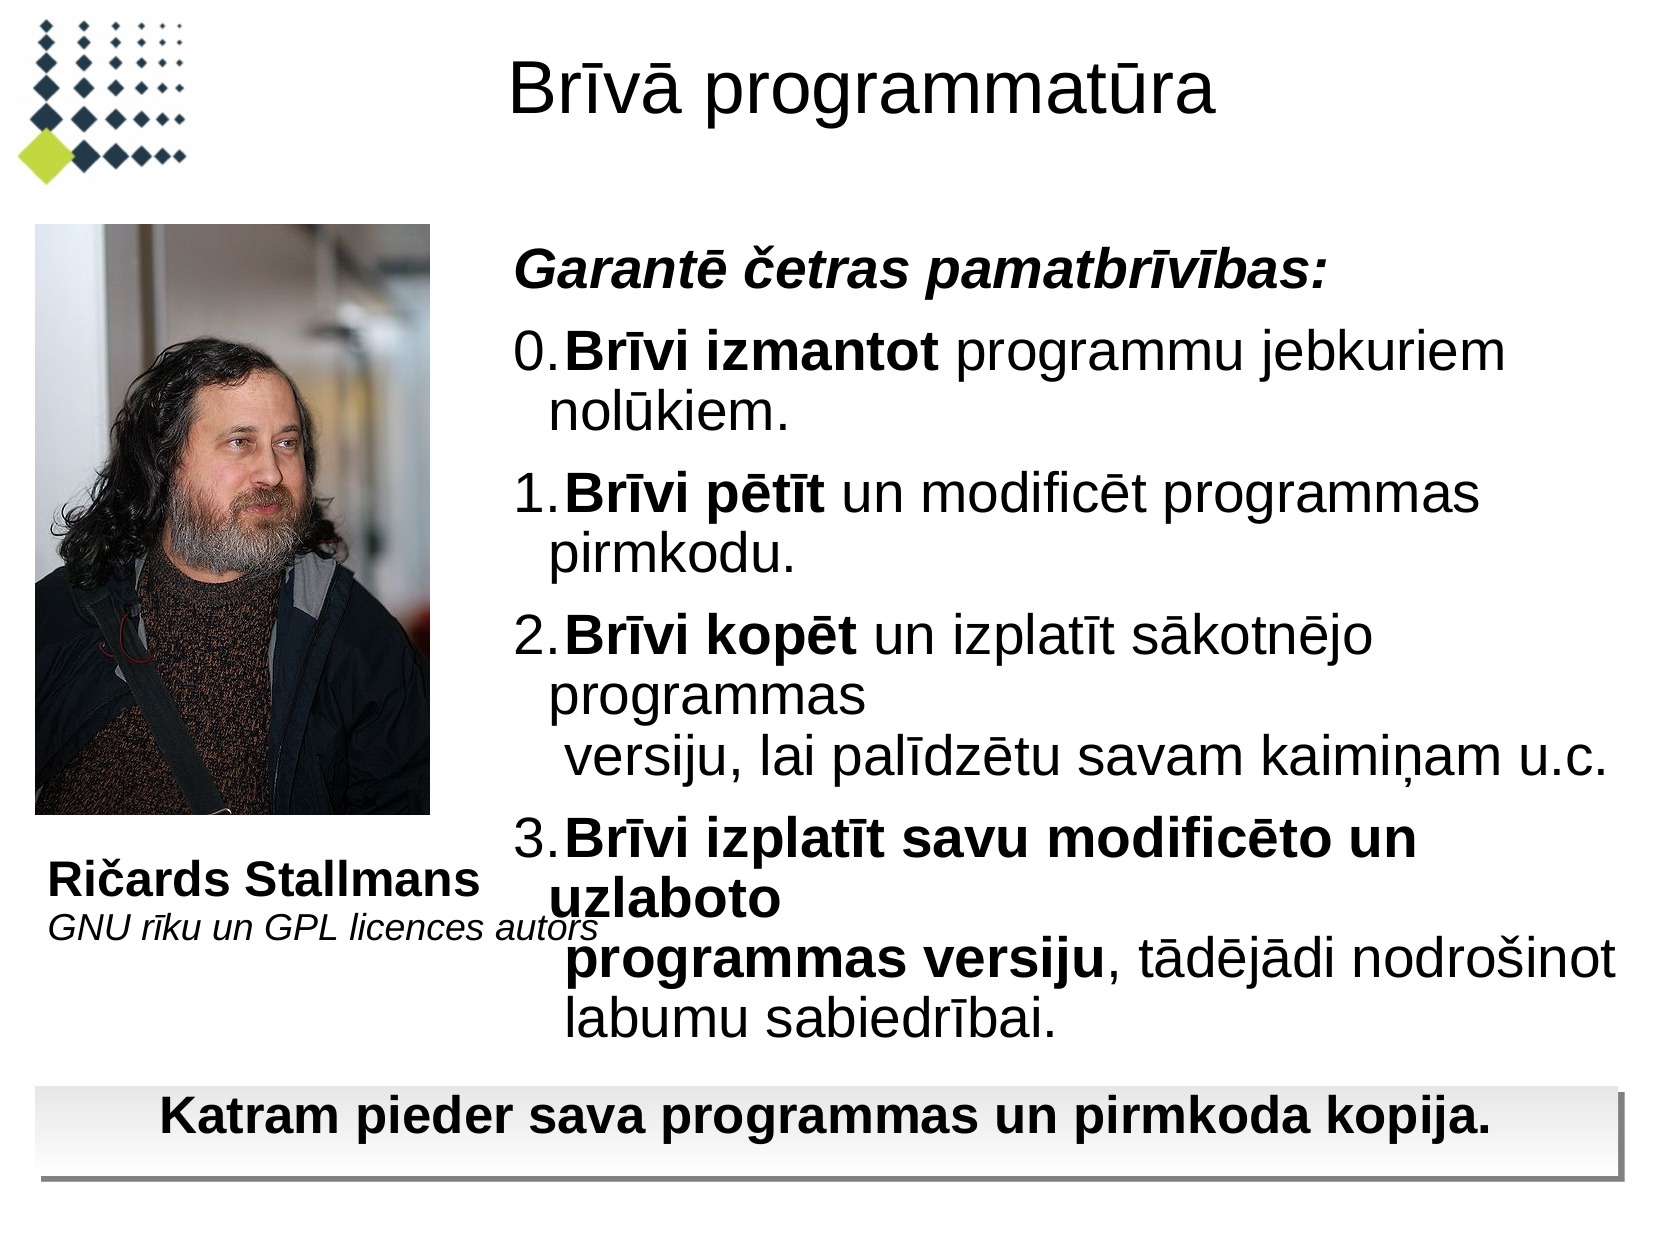

# Brīvā programmatūra
Garantē četras pamatbrīvības:
 Brīvi izmantot programmu jebkuriem nolūkiem.
 Brīvi pētīt un modificēt programmas pirmkodu.
 Brīvi kopēt un izplatīt sākotnējo programmas
 versiju, lai palīdzētu savam kaimiņam u.c.
 Brīvi izplatīt savu modificēto un uzlaboto
 programmas versiju, tādējādi nodrošinot
 labumu sabiedrībai.
Ričards Stallmans
GNU rīku un GPL licences autors
Katram pieder sava programmas un pirmkoda kopija.